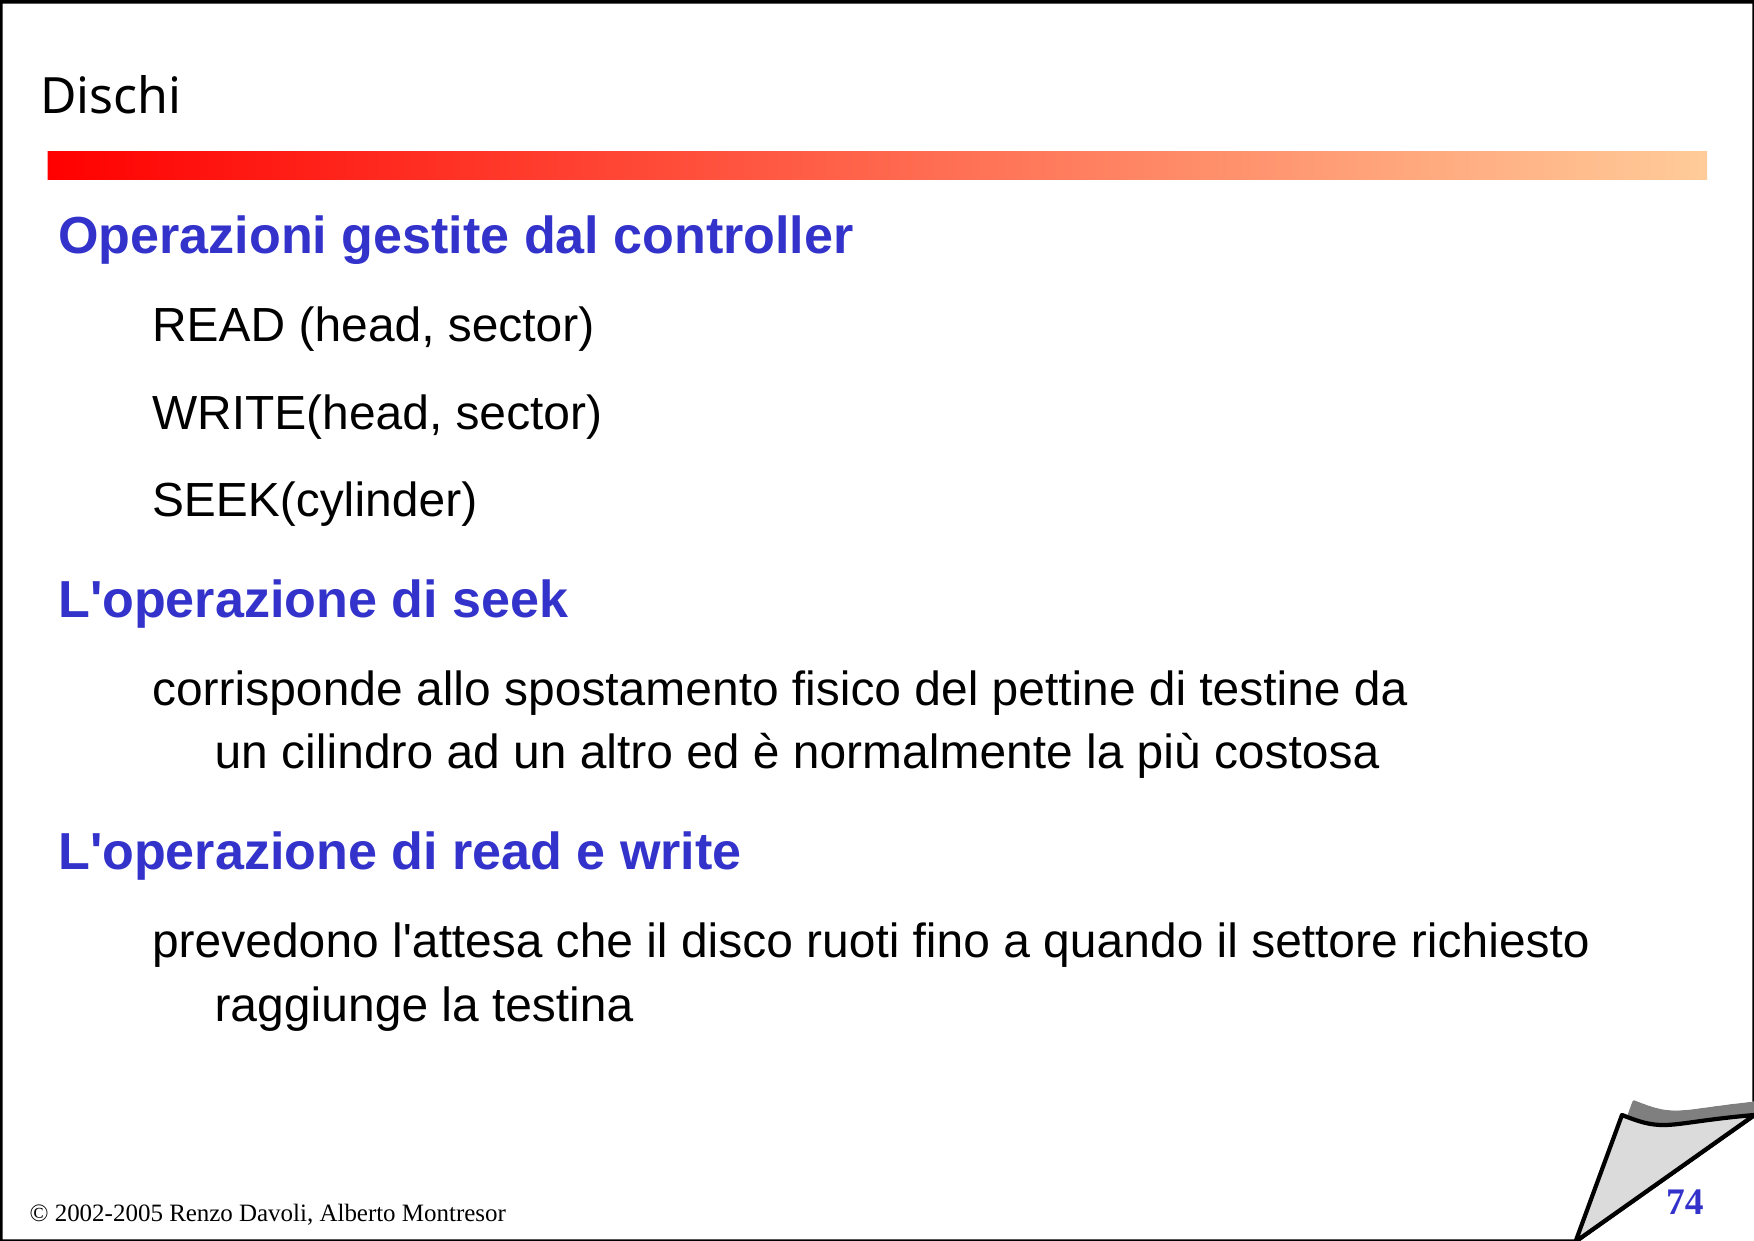

# Dischi
Operazioni gestite dal controller
READ (head, sector)
WRITE(head, sector)
SEEK(cylinder)
L'operazione di seek
corrisponde allo spostamento fisico del pettine di testine da
un cilindro ad un altro ed è normalmente la più costosa
L'operazione di read e write
prevedono l'attesa che il disco ruoti fino a quando il settore richiesto raggiunge la testina